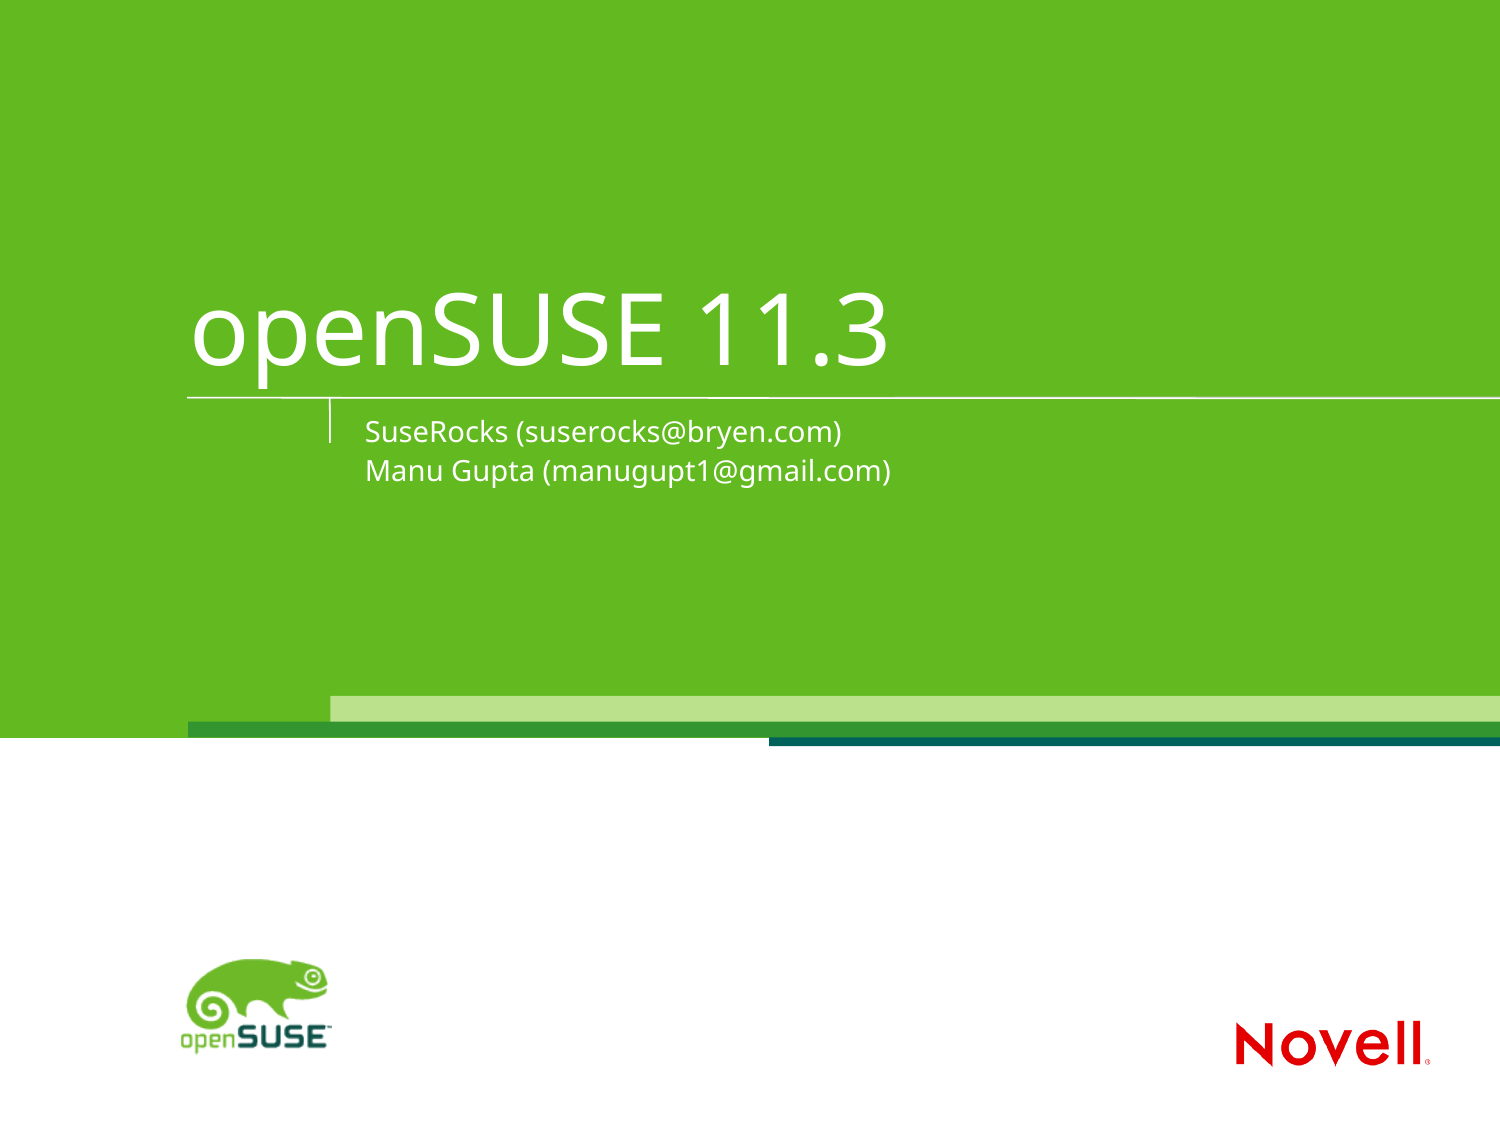

# openSUSE 11.3
SuseRocks (suserocks@bryen.com)
Manu Gupta (manugupt1@gmail.com)